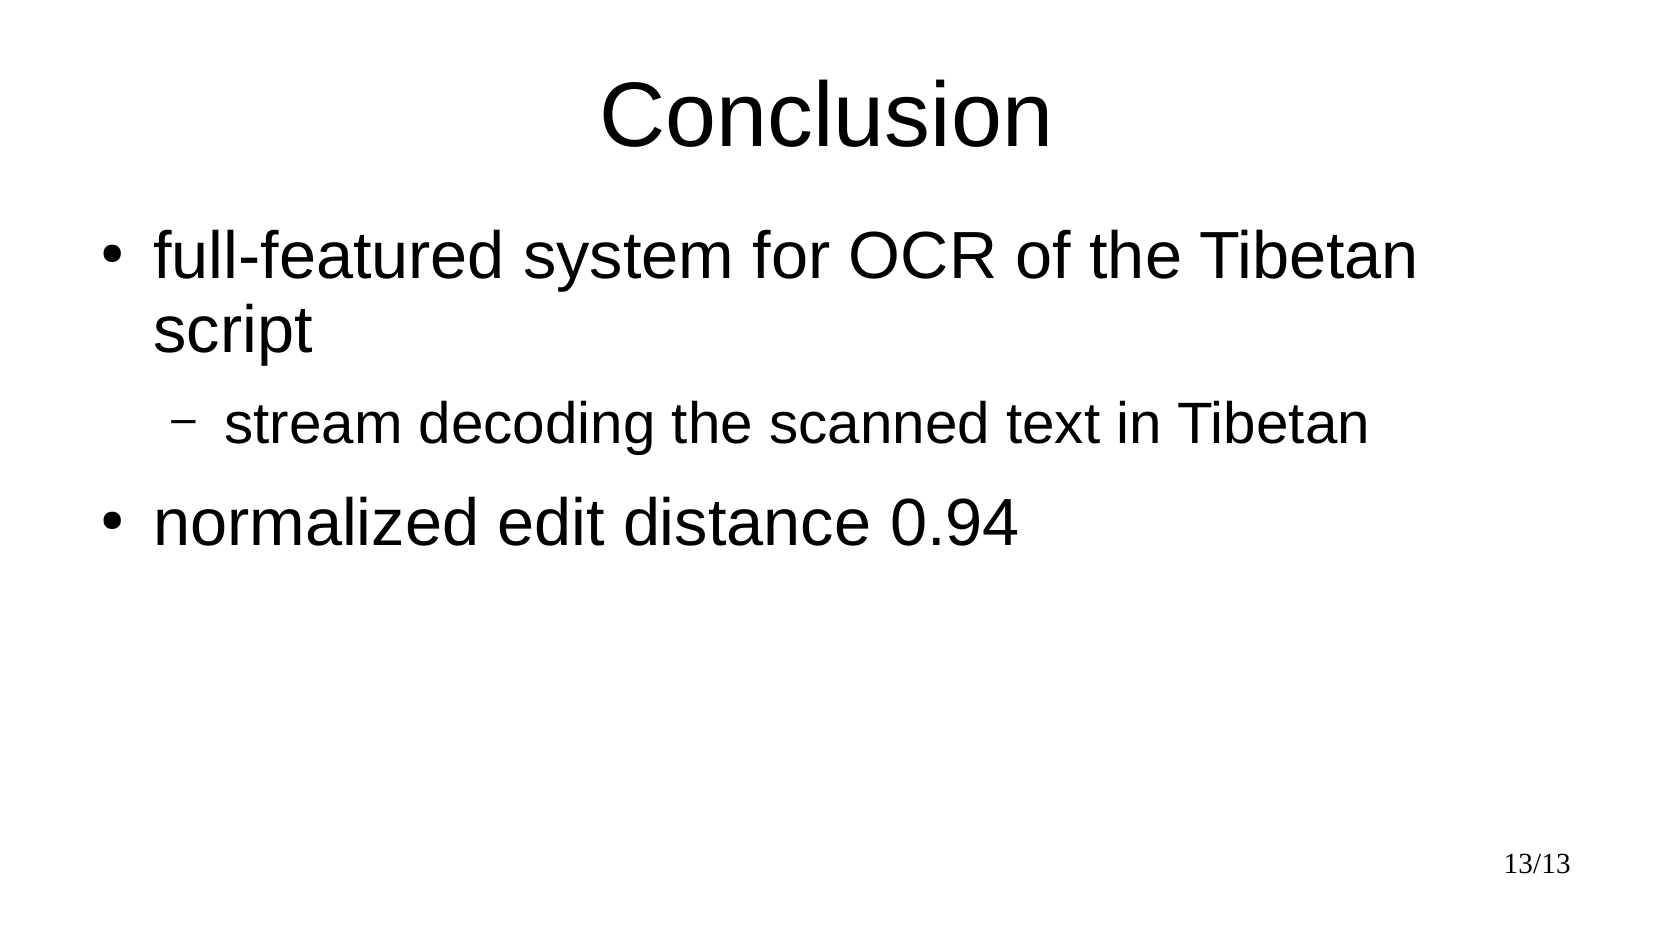

# Conclusion
full-featured system for OCR of the Tibetan script
stream decoding the scanned text in Tibetan
normalized edit distance 0.94
13